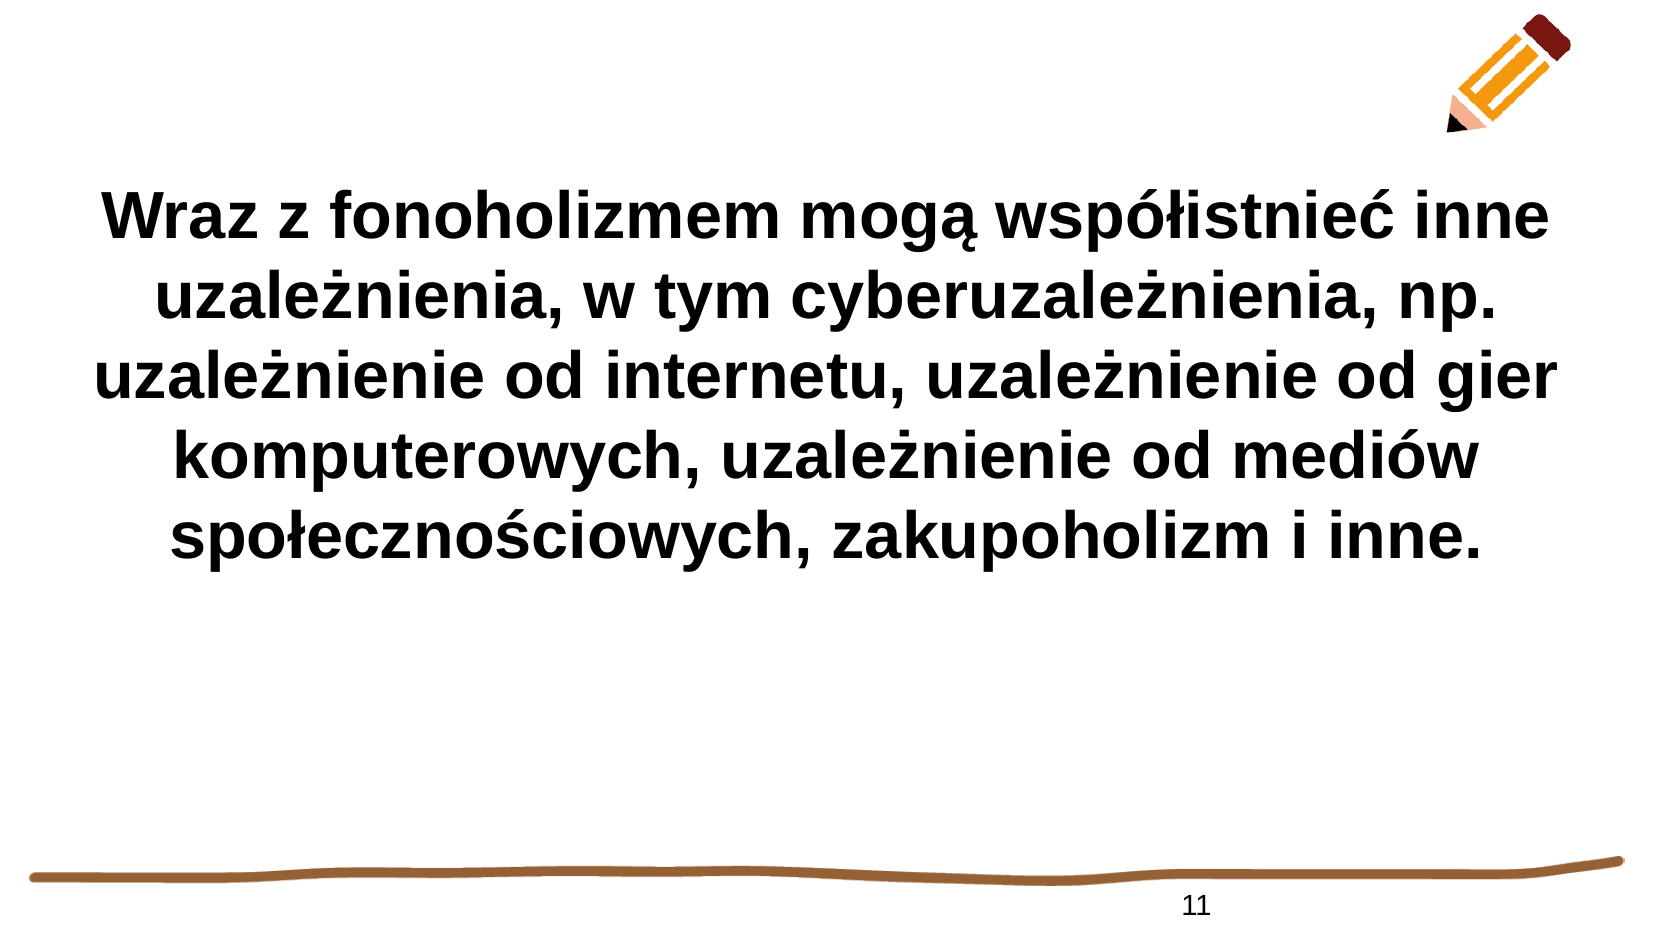

# Wraz z fonoholizmem mogą współistnieć inne uzależnienia, w tym cyberuzależnienia, np. uzależnienie od internetu, uzależnienie od gier komputerowych, uzależnienie od mediów społecznościowych, zakupoholizm i inne.